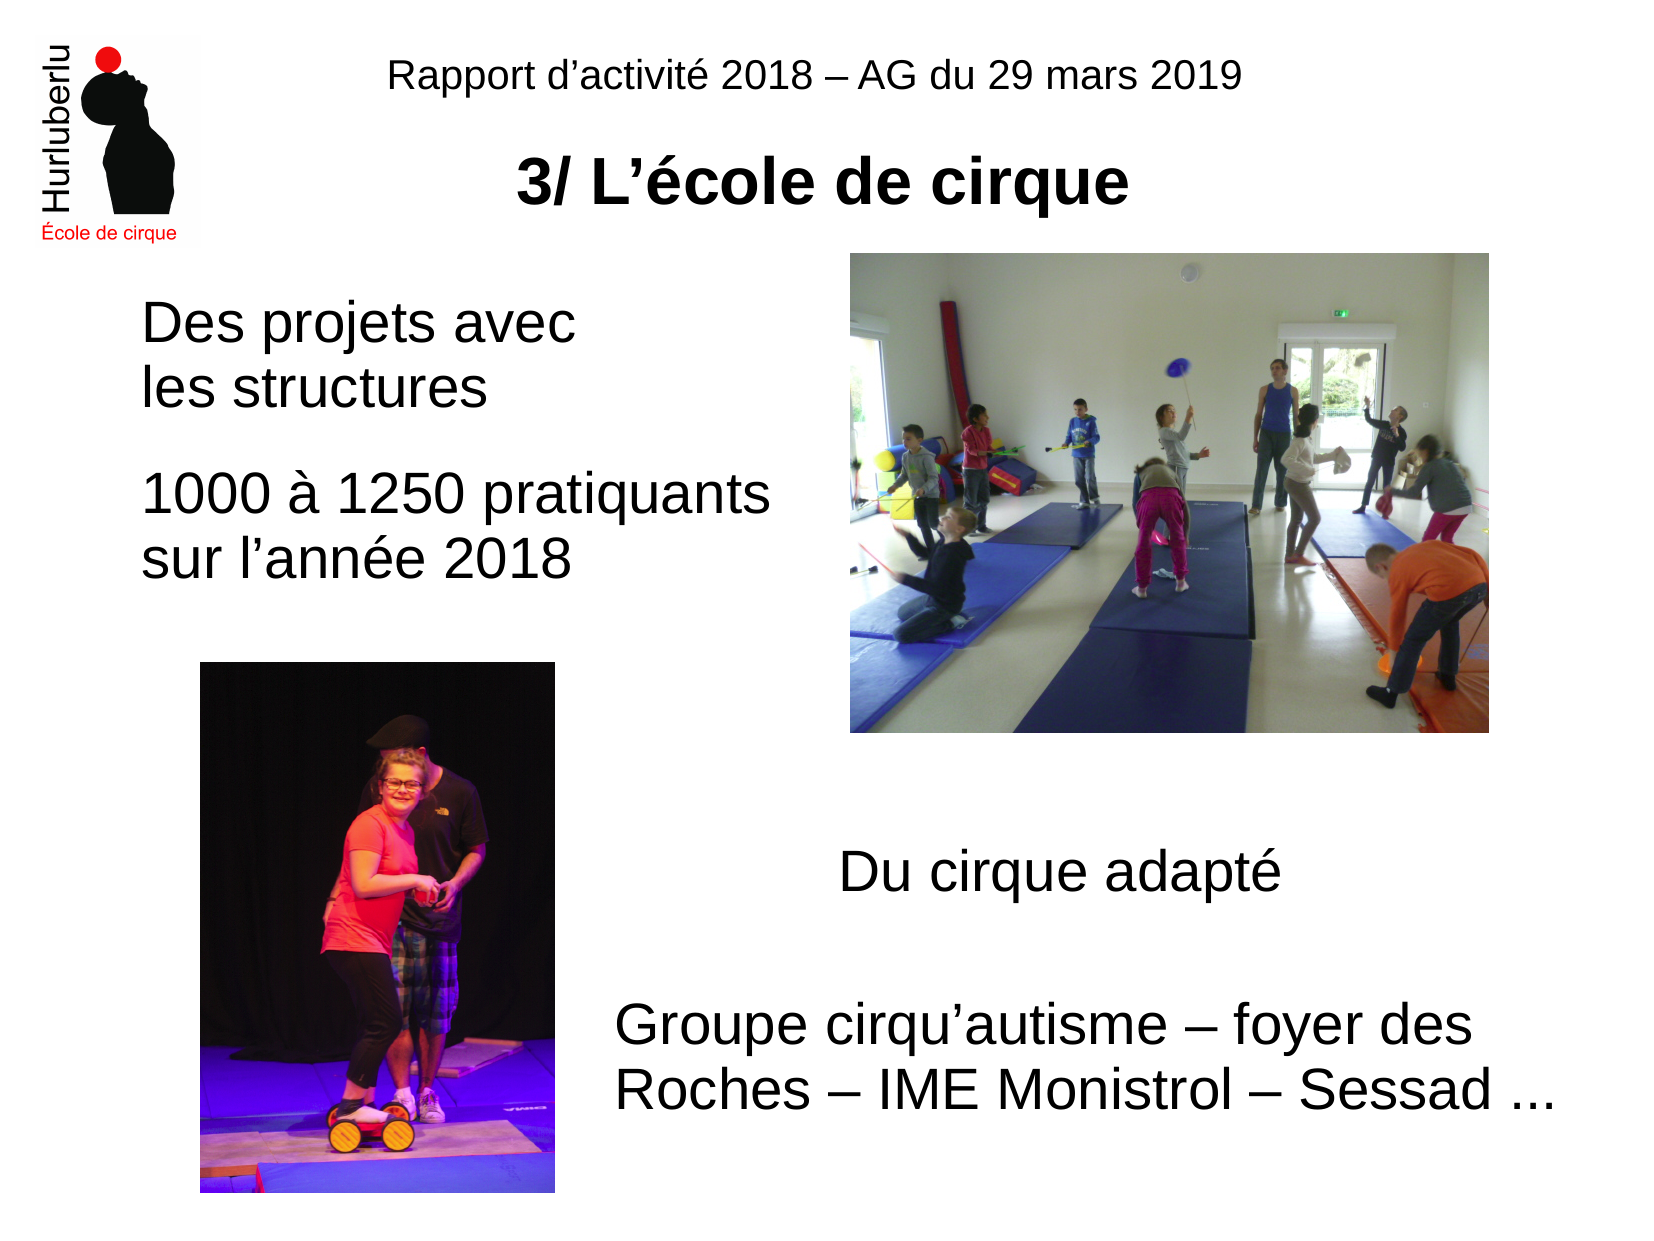

# Rapport d’activité 2018 – AG du 29 mars 2019 3/ L’école de cirque
Des projets avec
les structures
1000 à 1250 pratiquants
sur l’année 2018
Du cirque adapté
Groupe cirqu’autisme – foyer des Roches – IME Monistrol – Sessad ...